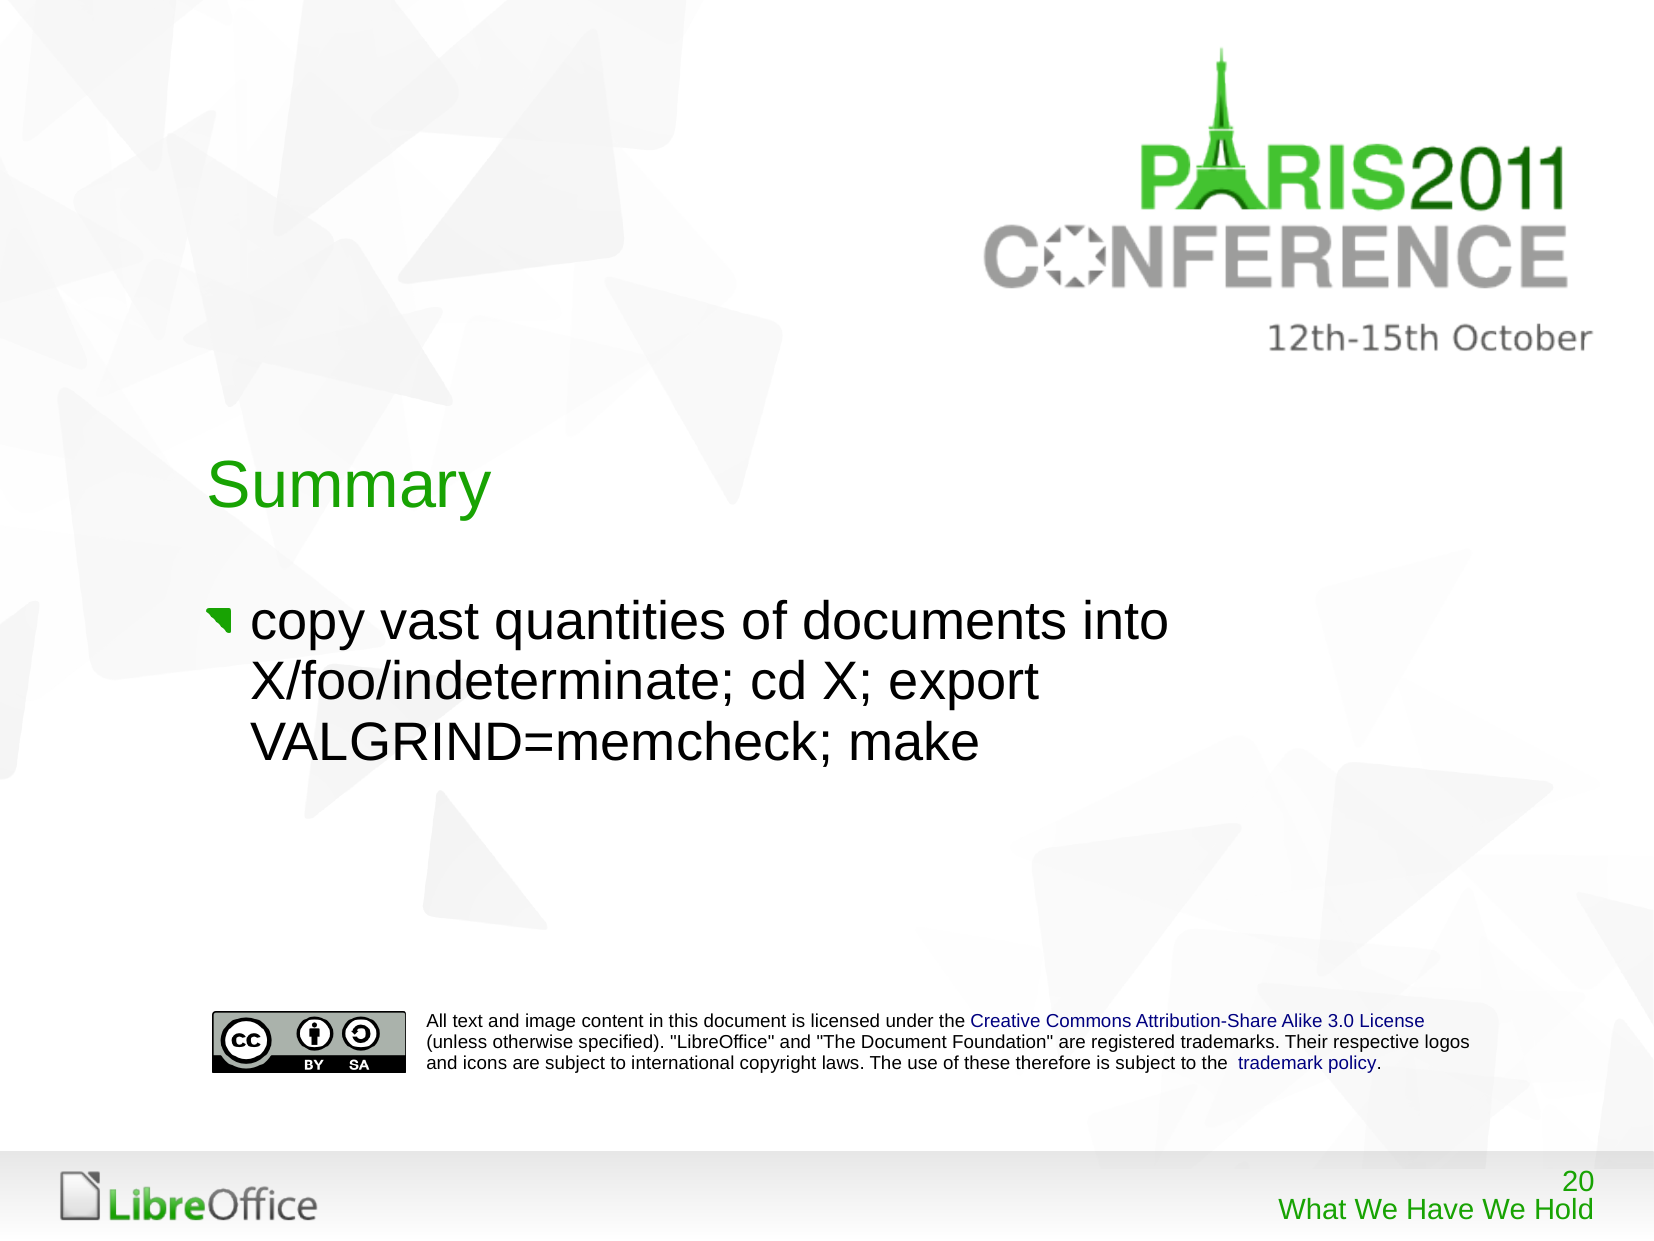

# Summary
copy vast quantities of documents into X/foo/indeterminate; cd X; export VALGRIND=memcheck; make
20
What We Have We Hold